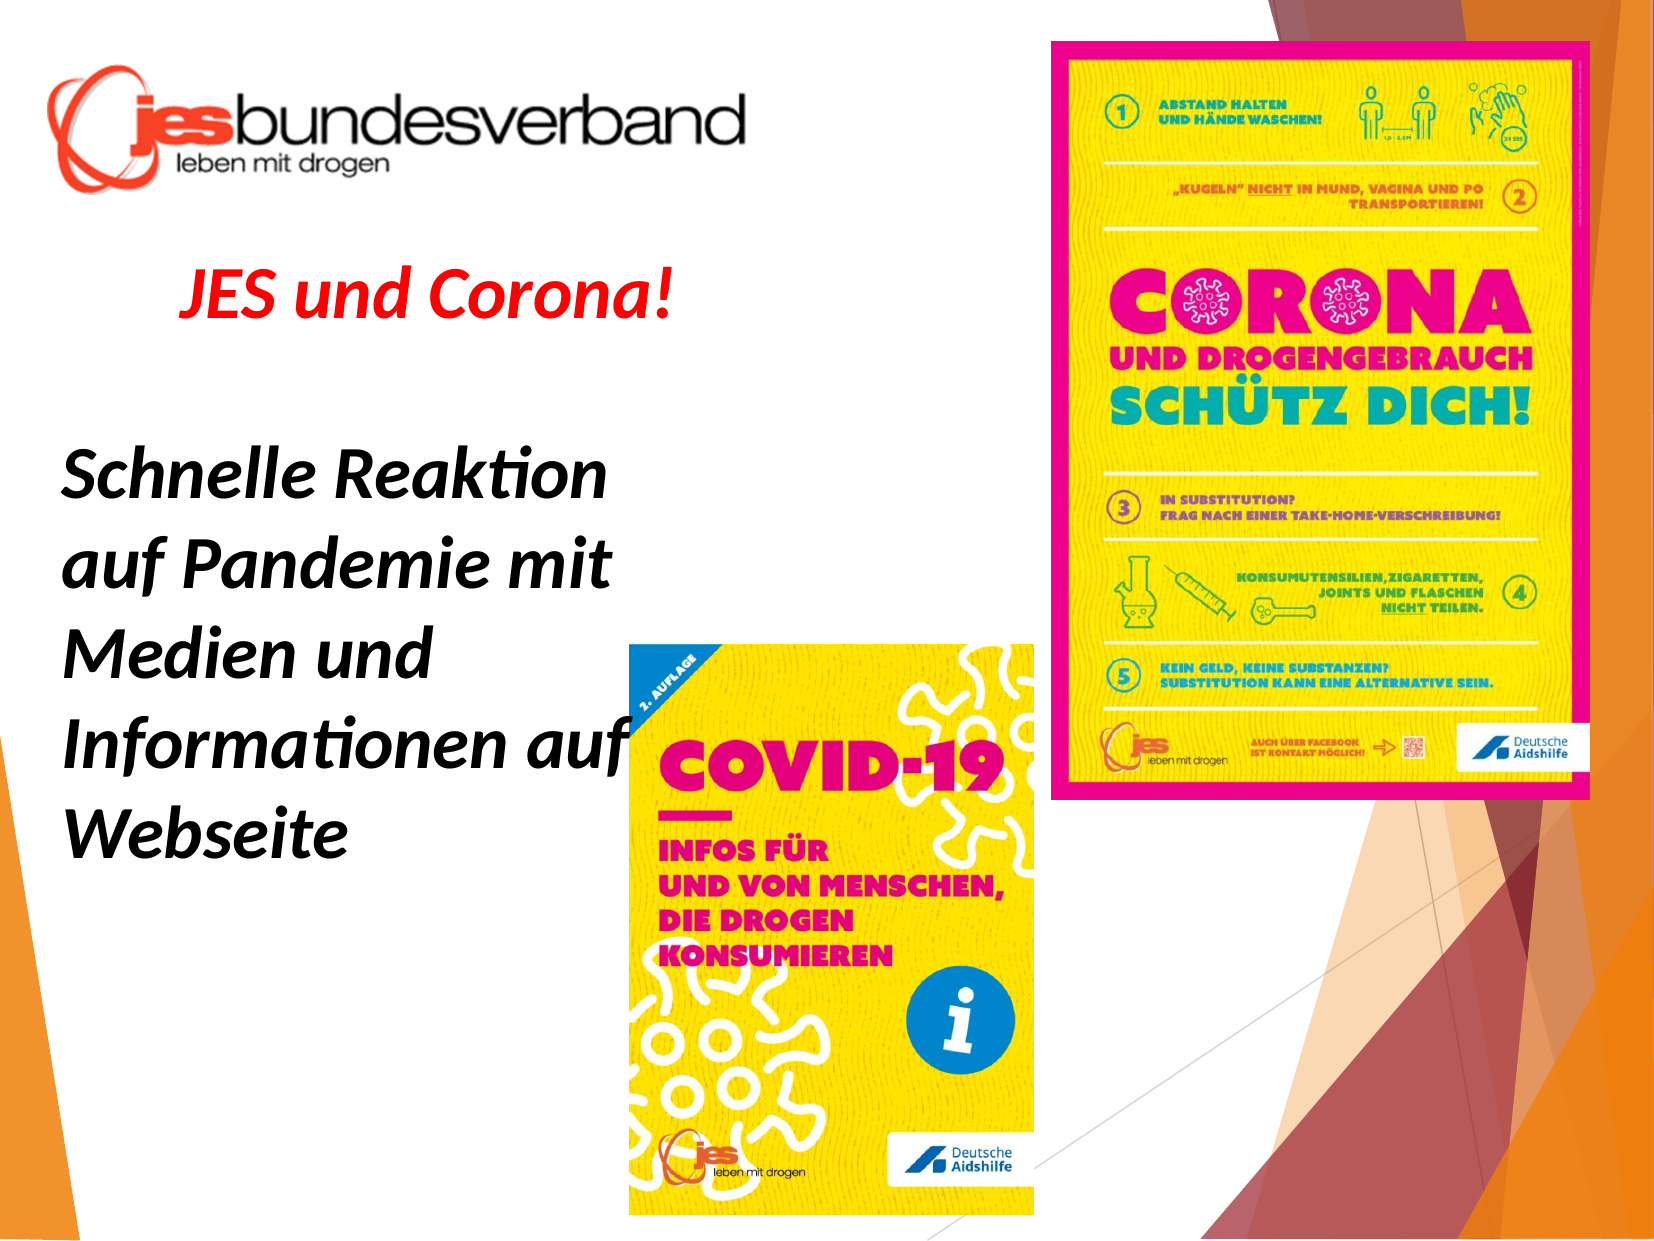

JES und Corona!
Schnelle Reaktion auf Pandemie mit Medien und Informationen auf Webseite